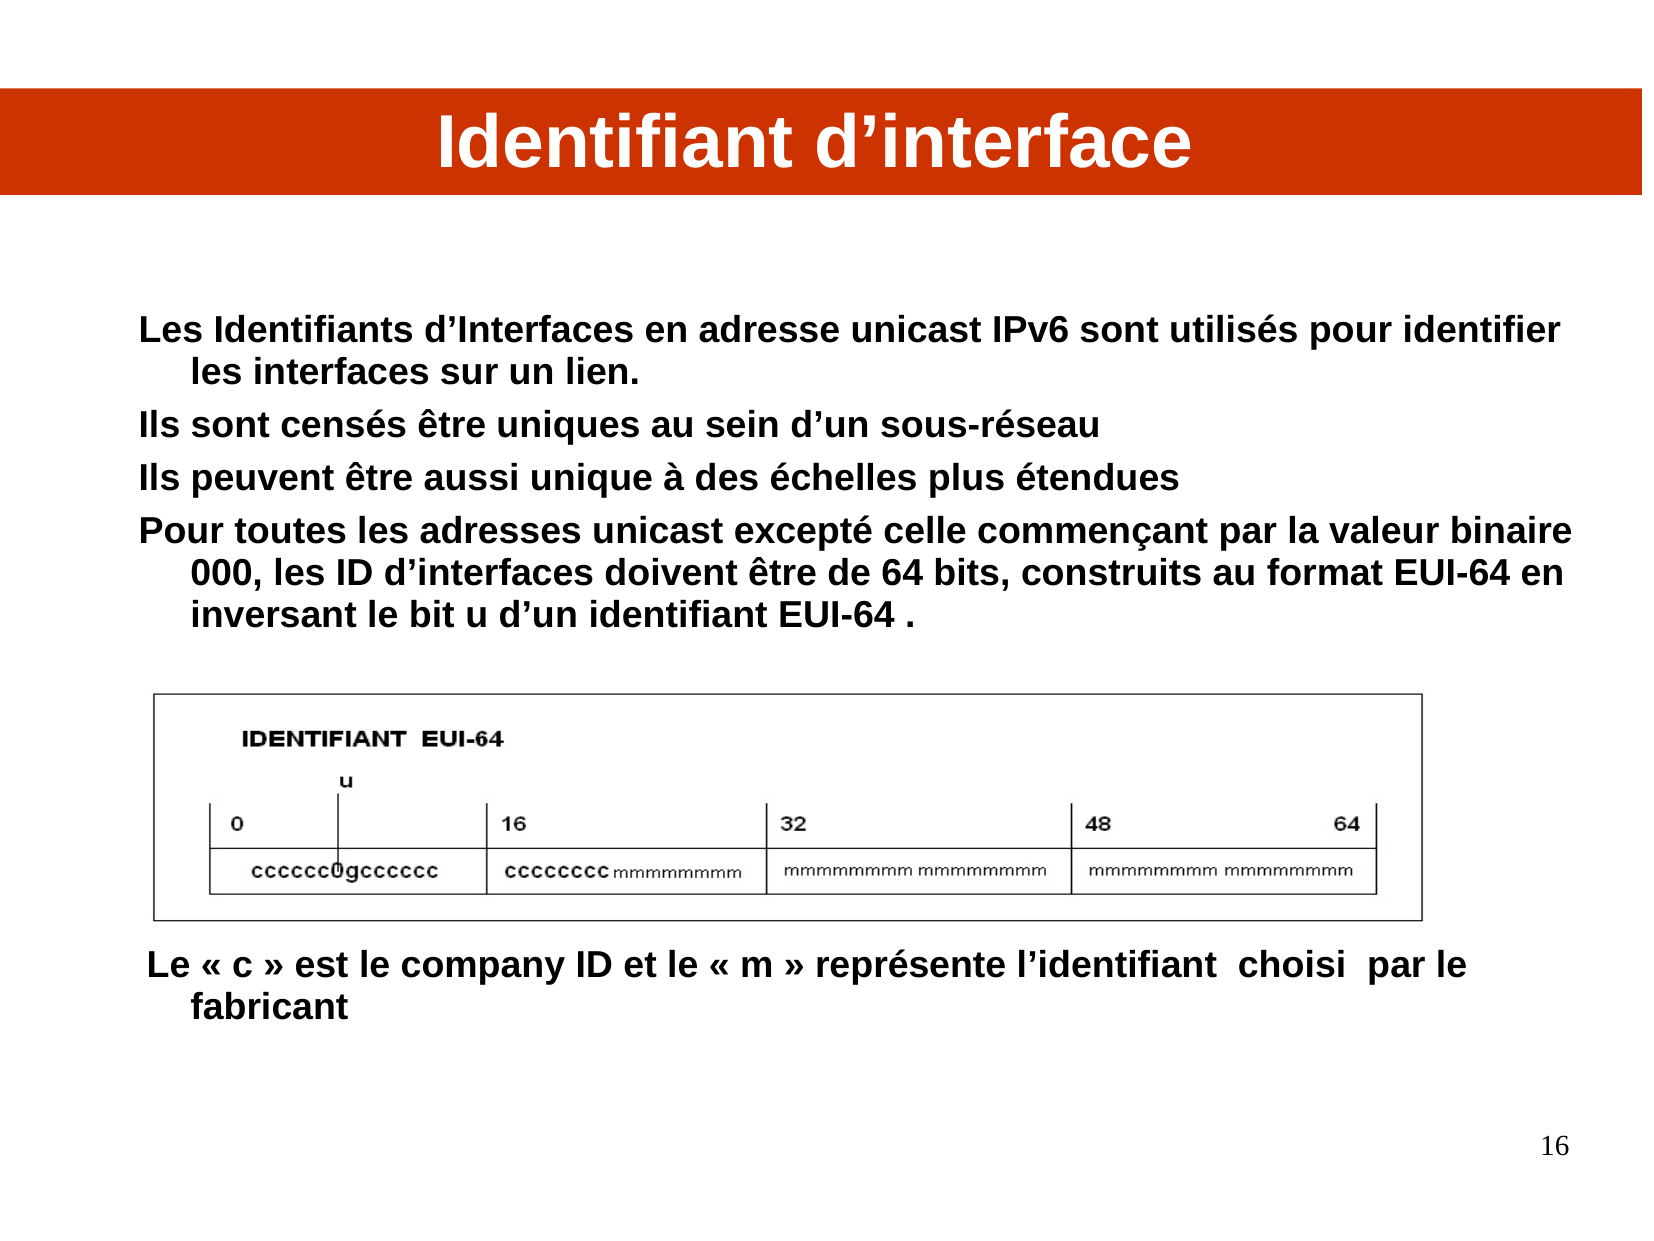

# Identifiant d’interface
Les Identifiants d’Interfaces en adresse unicast IPv6 sont utilisés pour identifier les interfaces sur un lien.
Ils sont censés être uniques au sein d’un sous-réseau
Ils peuvent être aussi unique à des échelles plus étendues
Pour toutes les adresses unicast excepté celle commençant par la valeur binaire 000, les ID d’interfaces doivent être de 64 bits, construits au format EUI-64 en inversant le bit u d’un identifiant EUI-64 .
 Le « c » est le company ID et le « m » représente l’identifiant choisi par le fabricant